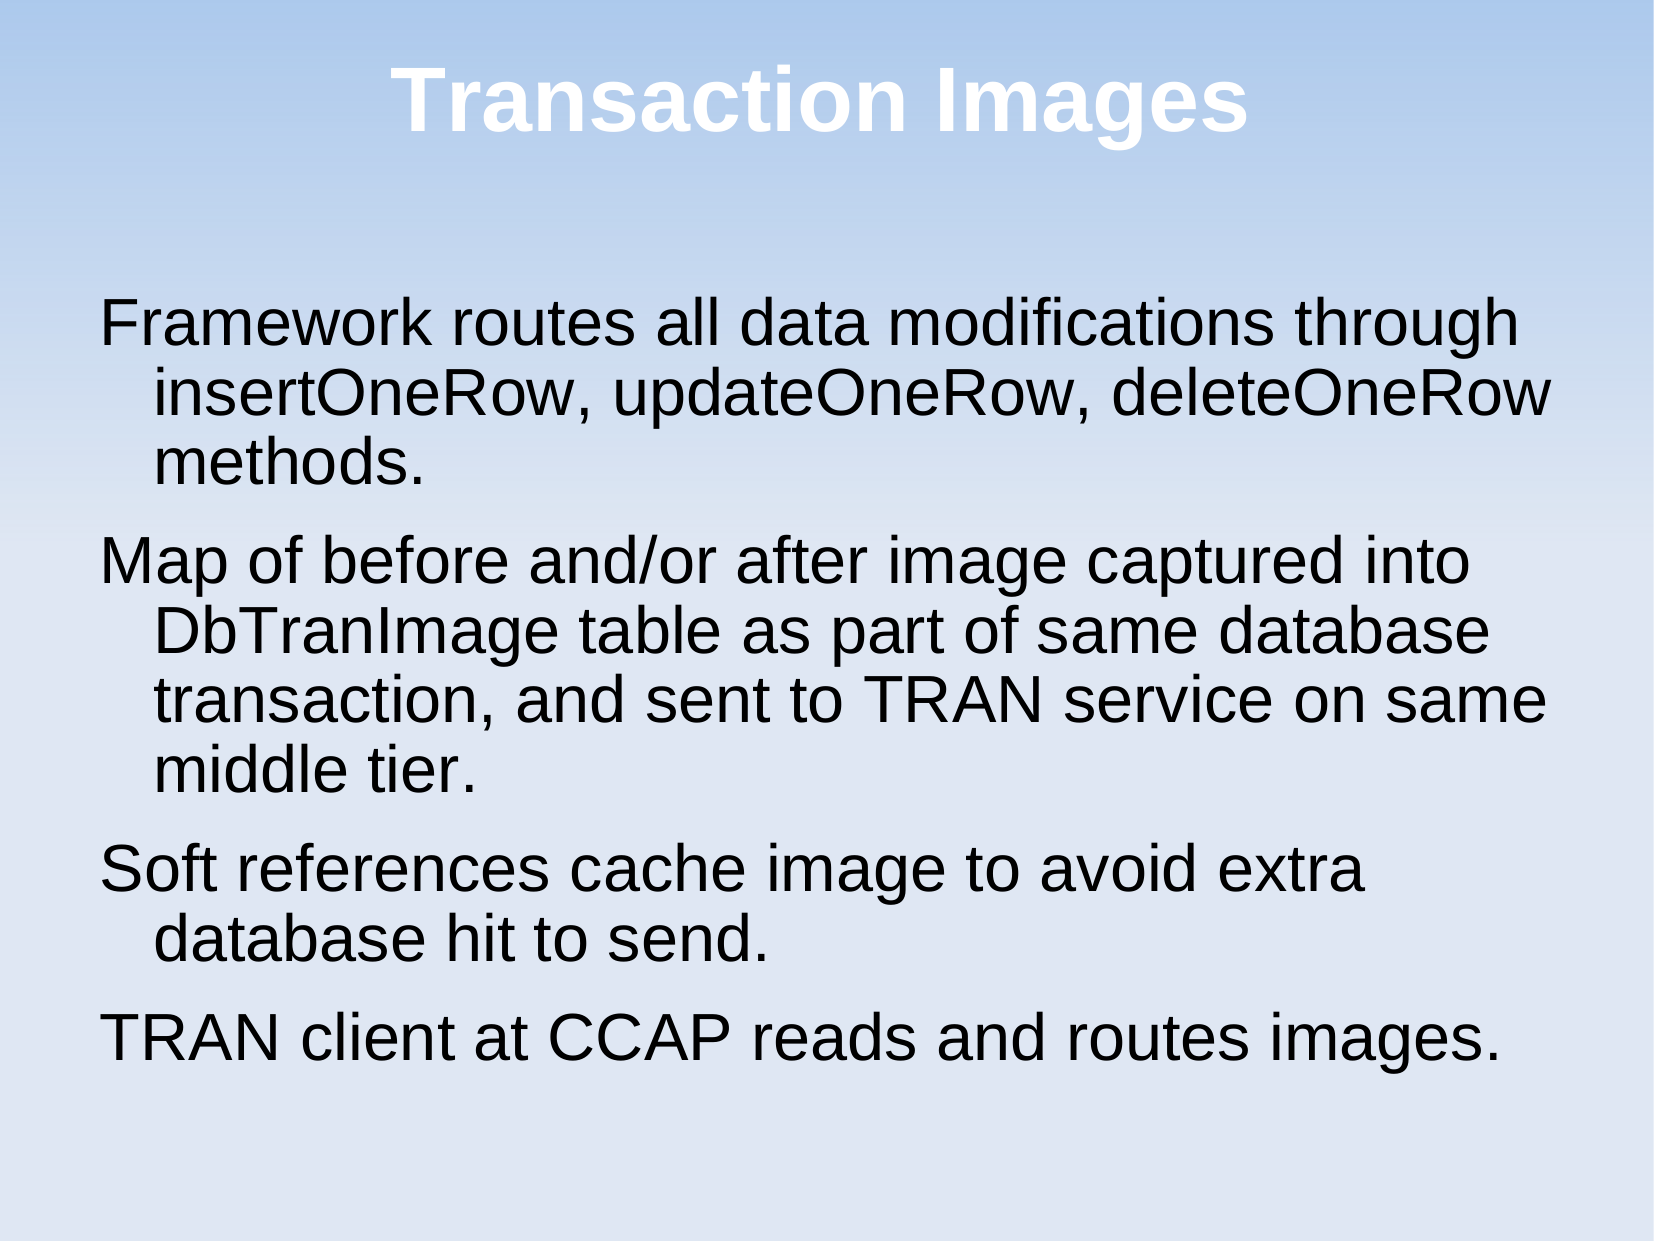

# Transaction Images
Framework routes all data modifications through insertOneRow, updateOneRow, deleteOneRow methods.
Map of before and/or after image captured into DbTranImage table as part of same database transaction, and sent to TRAN service on same middle tier.
Soft references cache image to avoid extra database hit to send.
TRAN client at CCAP reads and routes images.